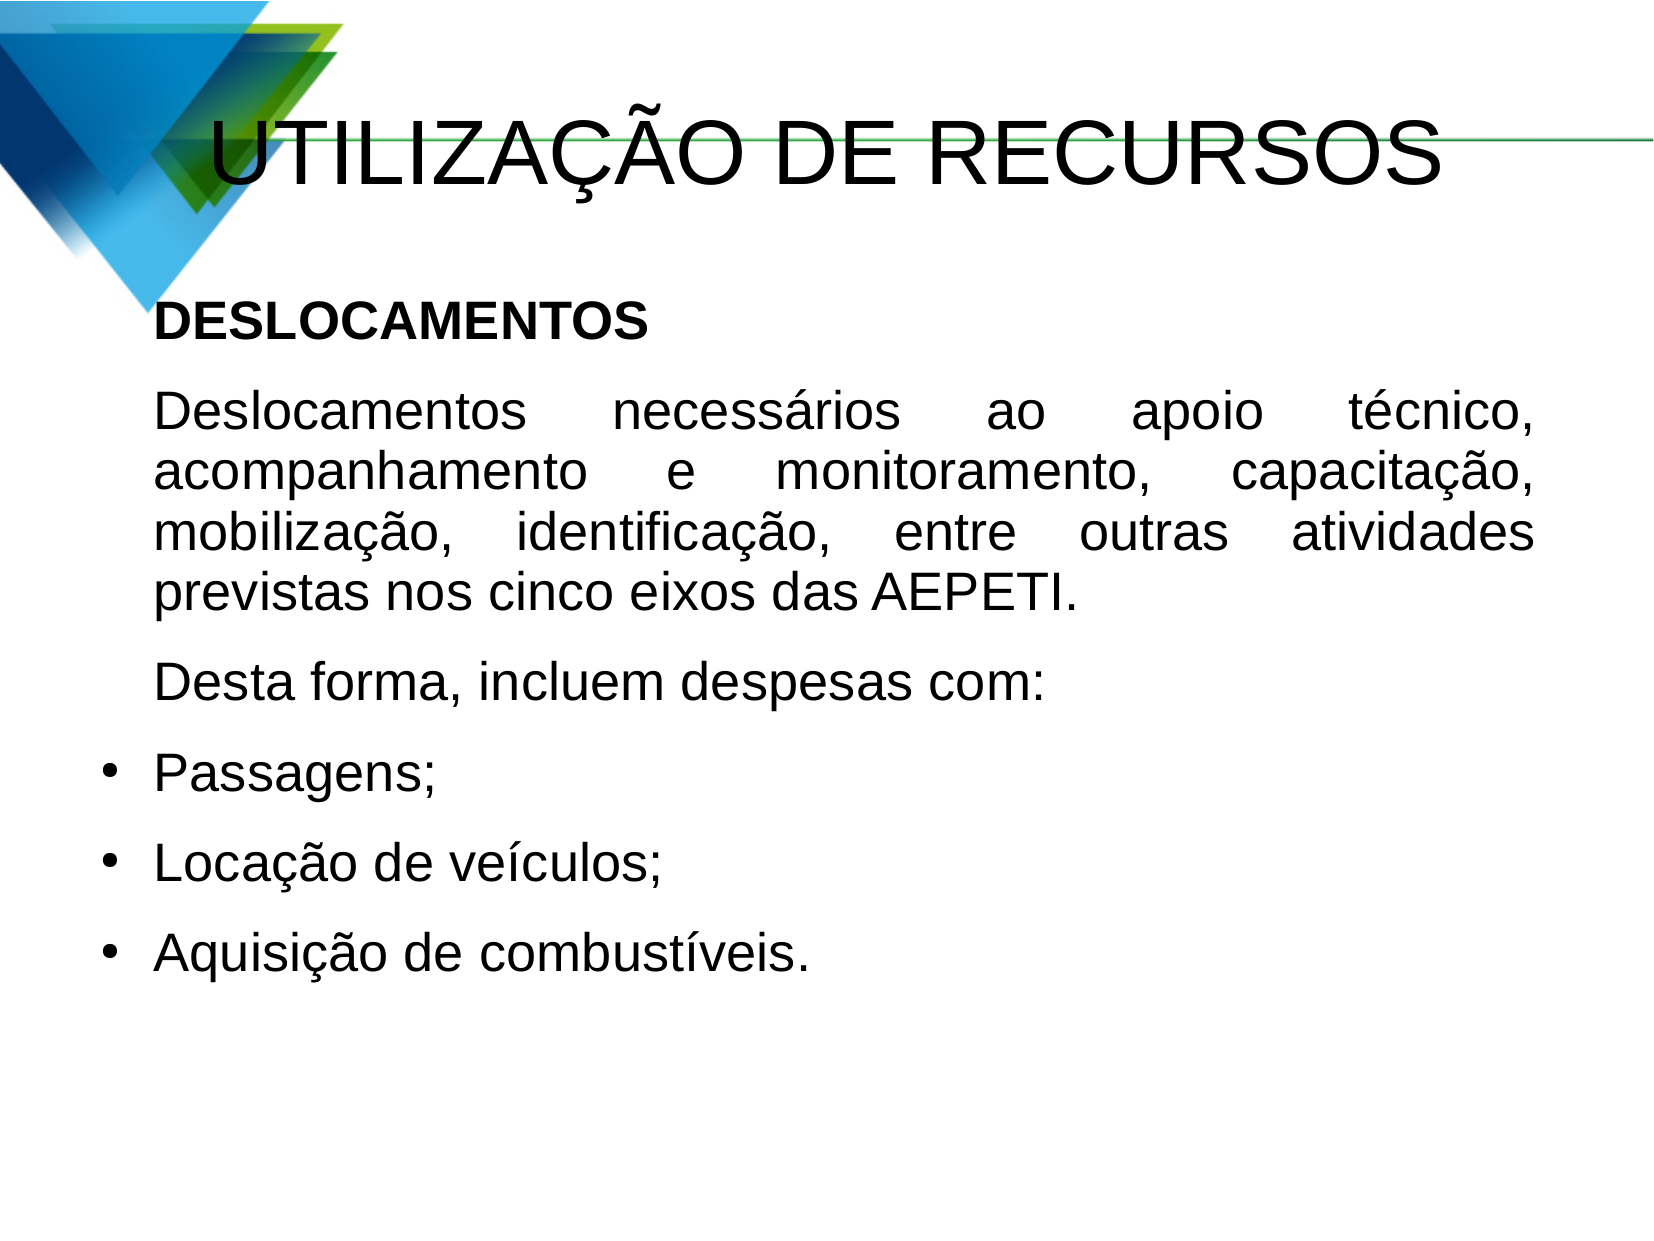

# UTILIZAÇÃO DE RECURSOS
DESLOCAMENTOS
Deslocamentos necessários ao apoio técnico, acompanhamento e monitoramento, capacitação, mobilização, identificação, entre outras atividades previstas nos cinco eixos das AEPETI.
Desta forma, incluem despesas com:
Passagens;
Locação de veículos;
Aquisição de combustíveis.